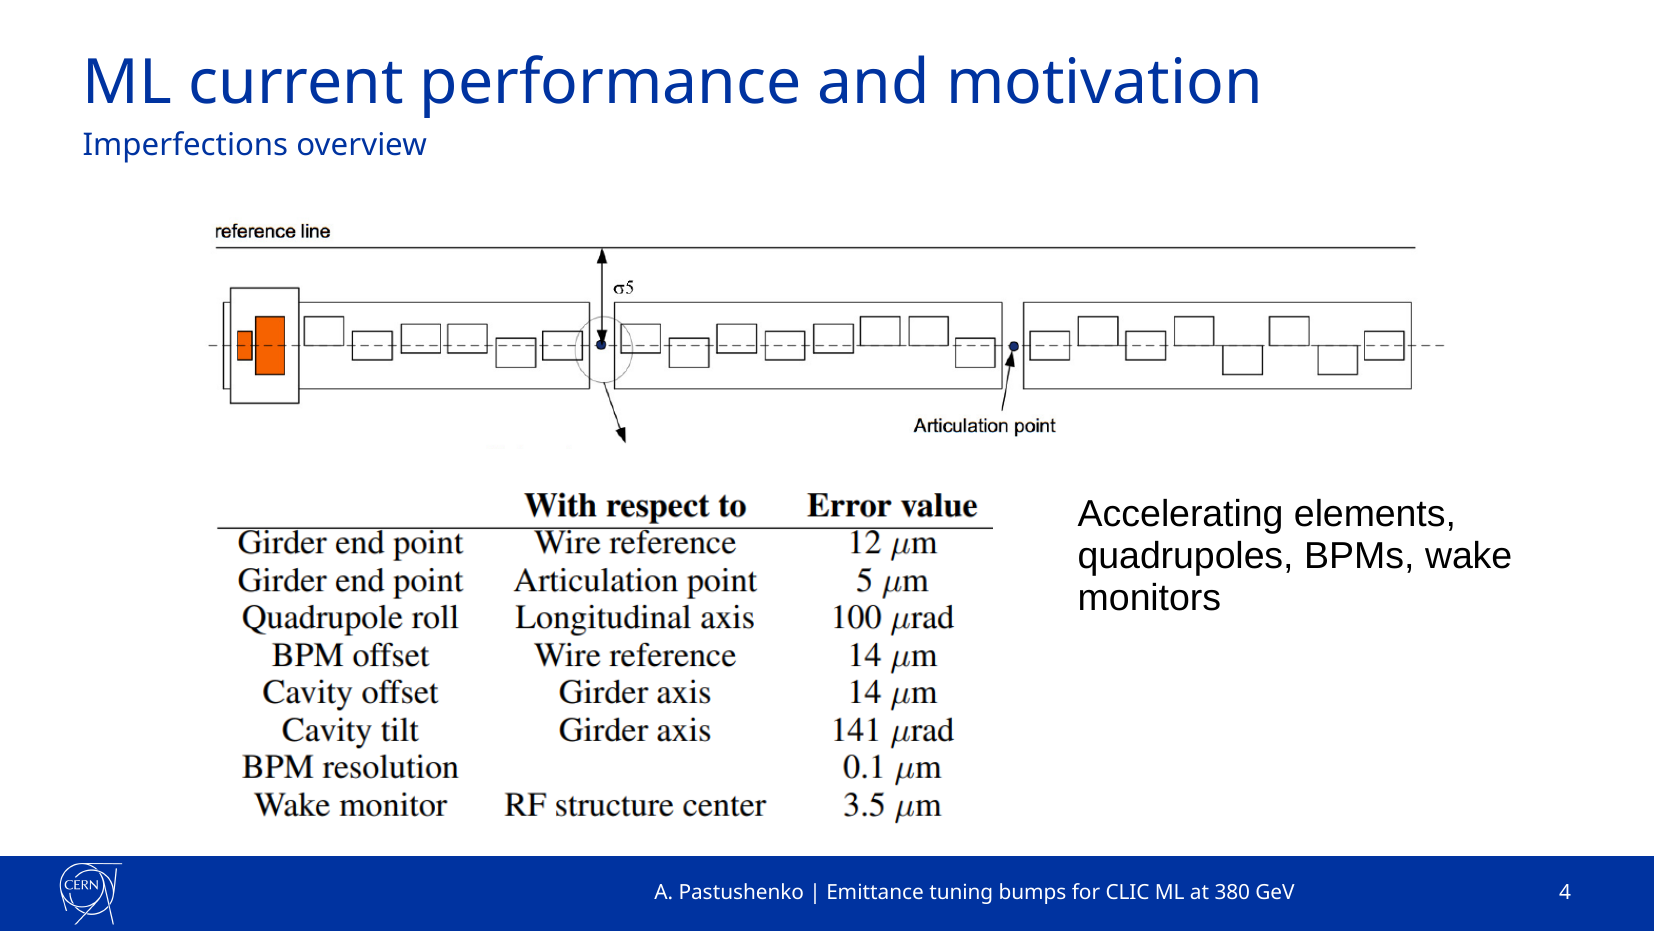

# ML current performance and motivation Imperfections overview
Accelerating elements, quadrupoles, BPMs, wake monitors
A. Pastushenko | Emittance tuning bumps for CLIC ML at 380 GeV
4